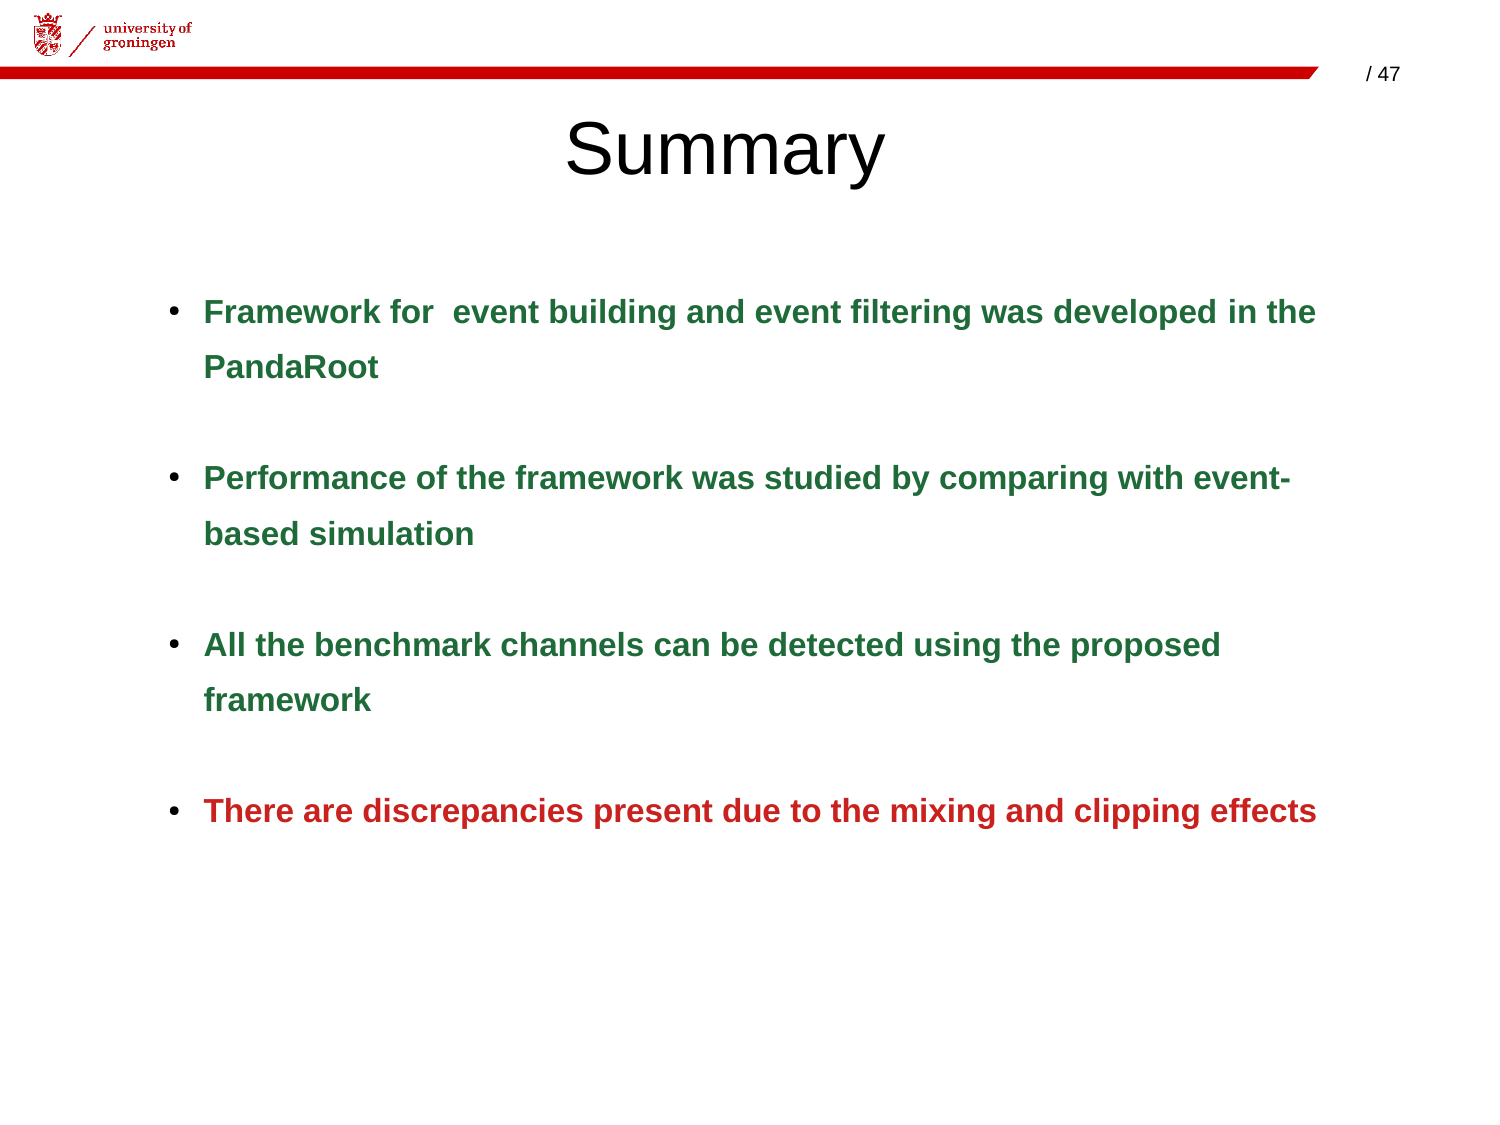

# Summary
Framework for event building and event filtering was developed in the PandaRoot
Performance of the framework was studied by comparing with event-based simulation
All the benchmark channels can be detected using the proposed framework
There are discrepancies present due to the mixing and clipping effects